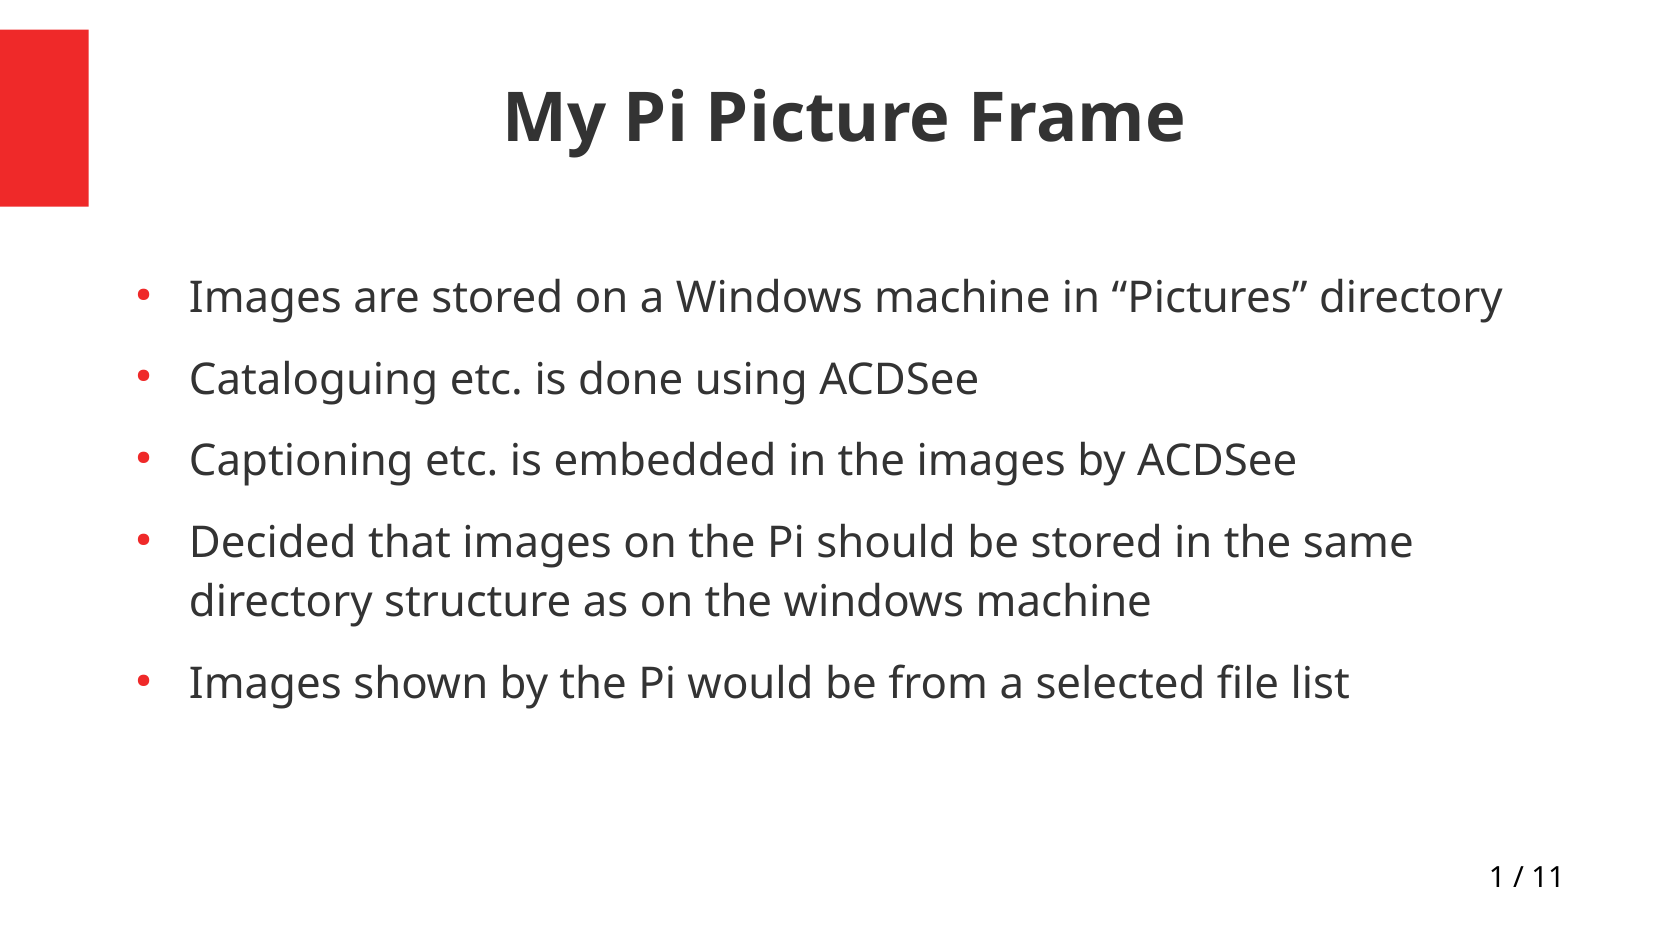

# My Pi Picture Frame
Images are stored on a Windows machine in “Pictures” directory
Cataloguing etc. is done using ACDSee
Captioning etc. is embedded in the images by ACDSee
Decided that images on the Pi should be stored in the same directory structure as on the windows machine
Images shown by the Pi would be from a selected file list
1